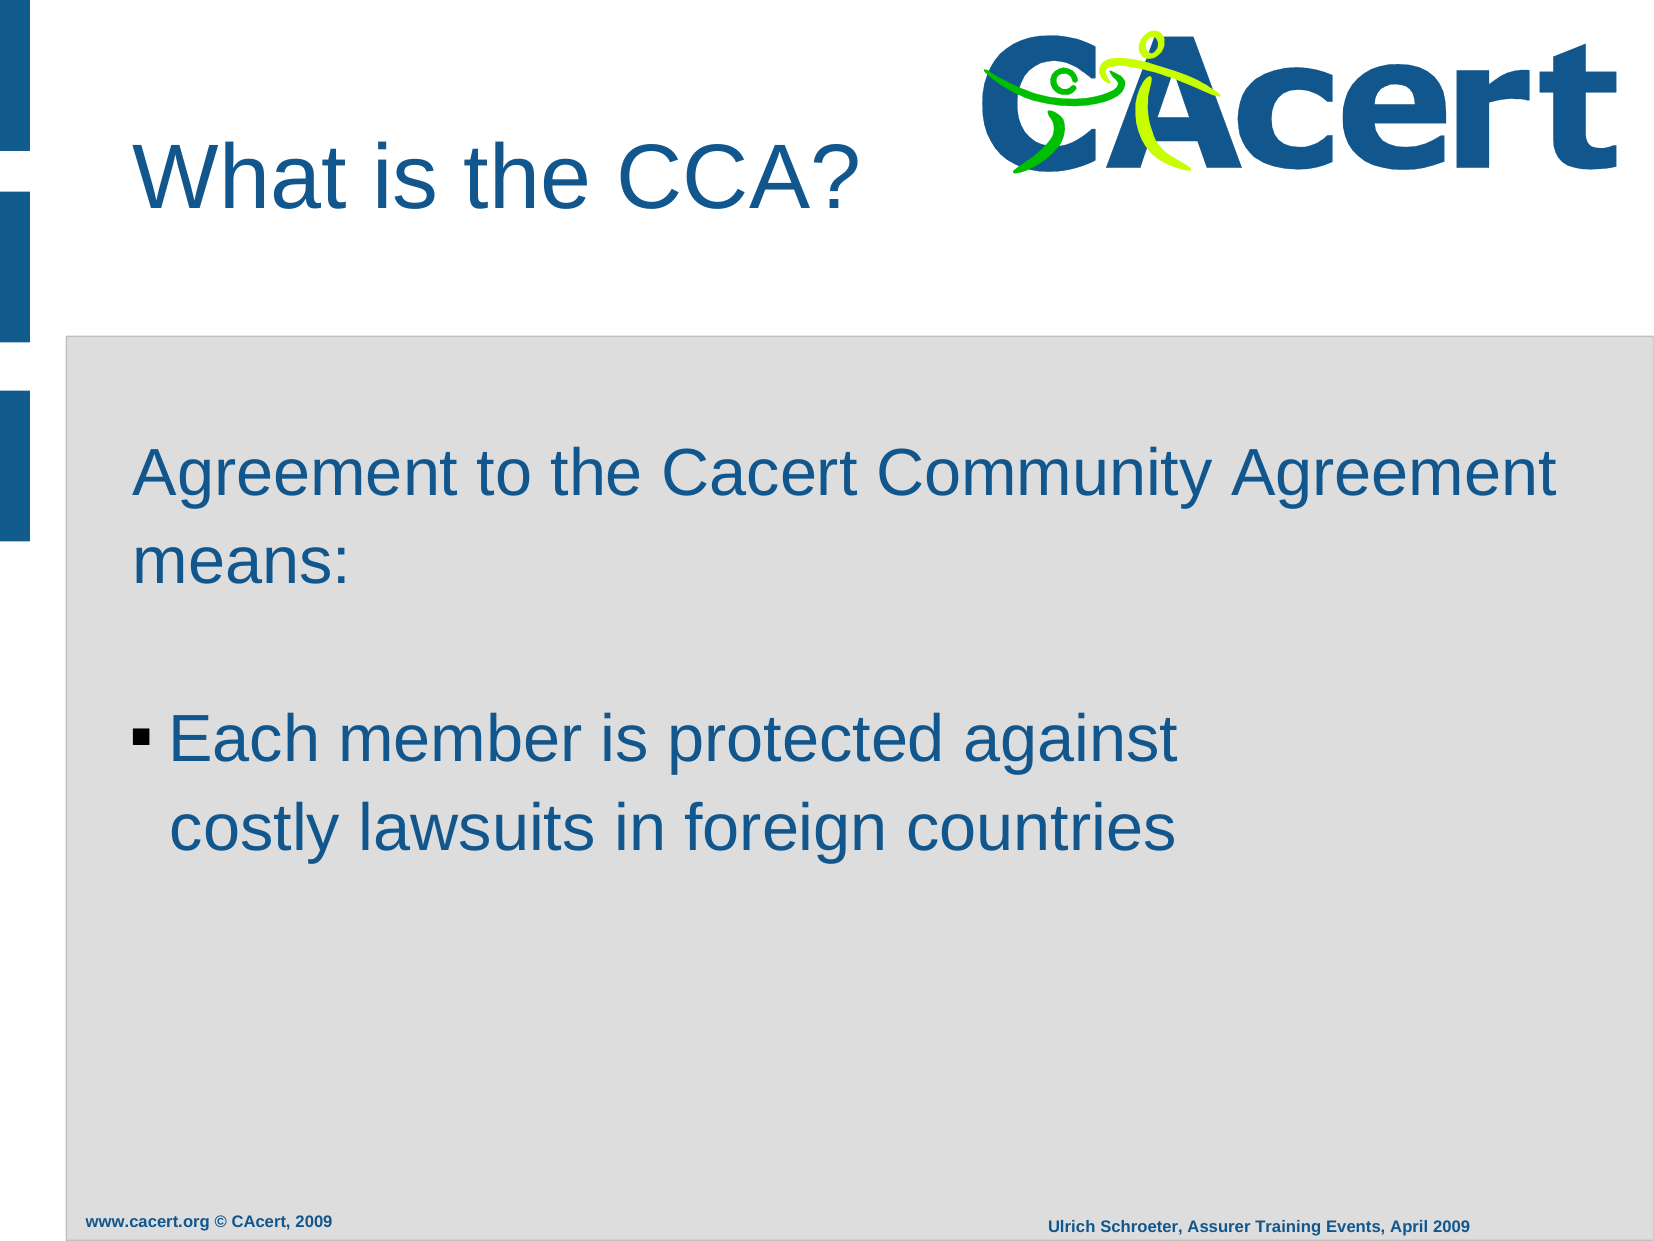

What is the CCA?
Agreement to the Cacert Community Agreement
means:
 Each member is protected against
 costly lawsuits in foreign countries